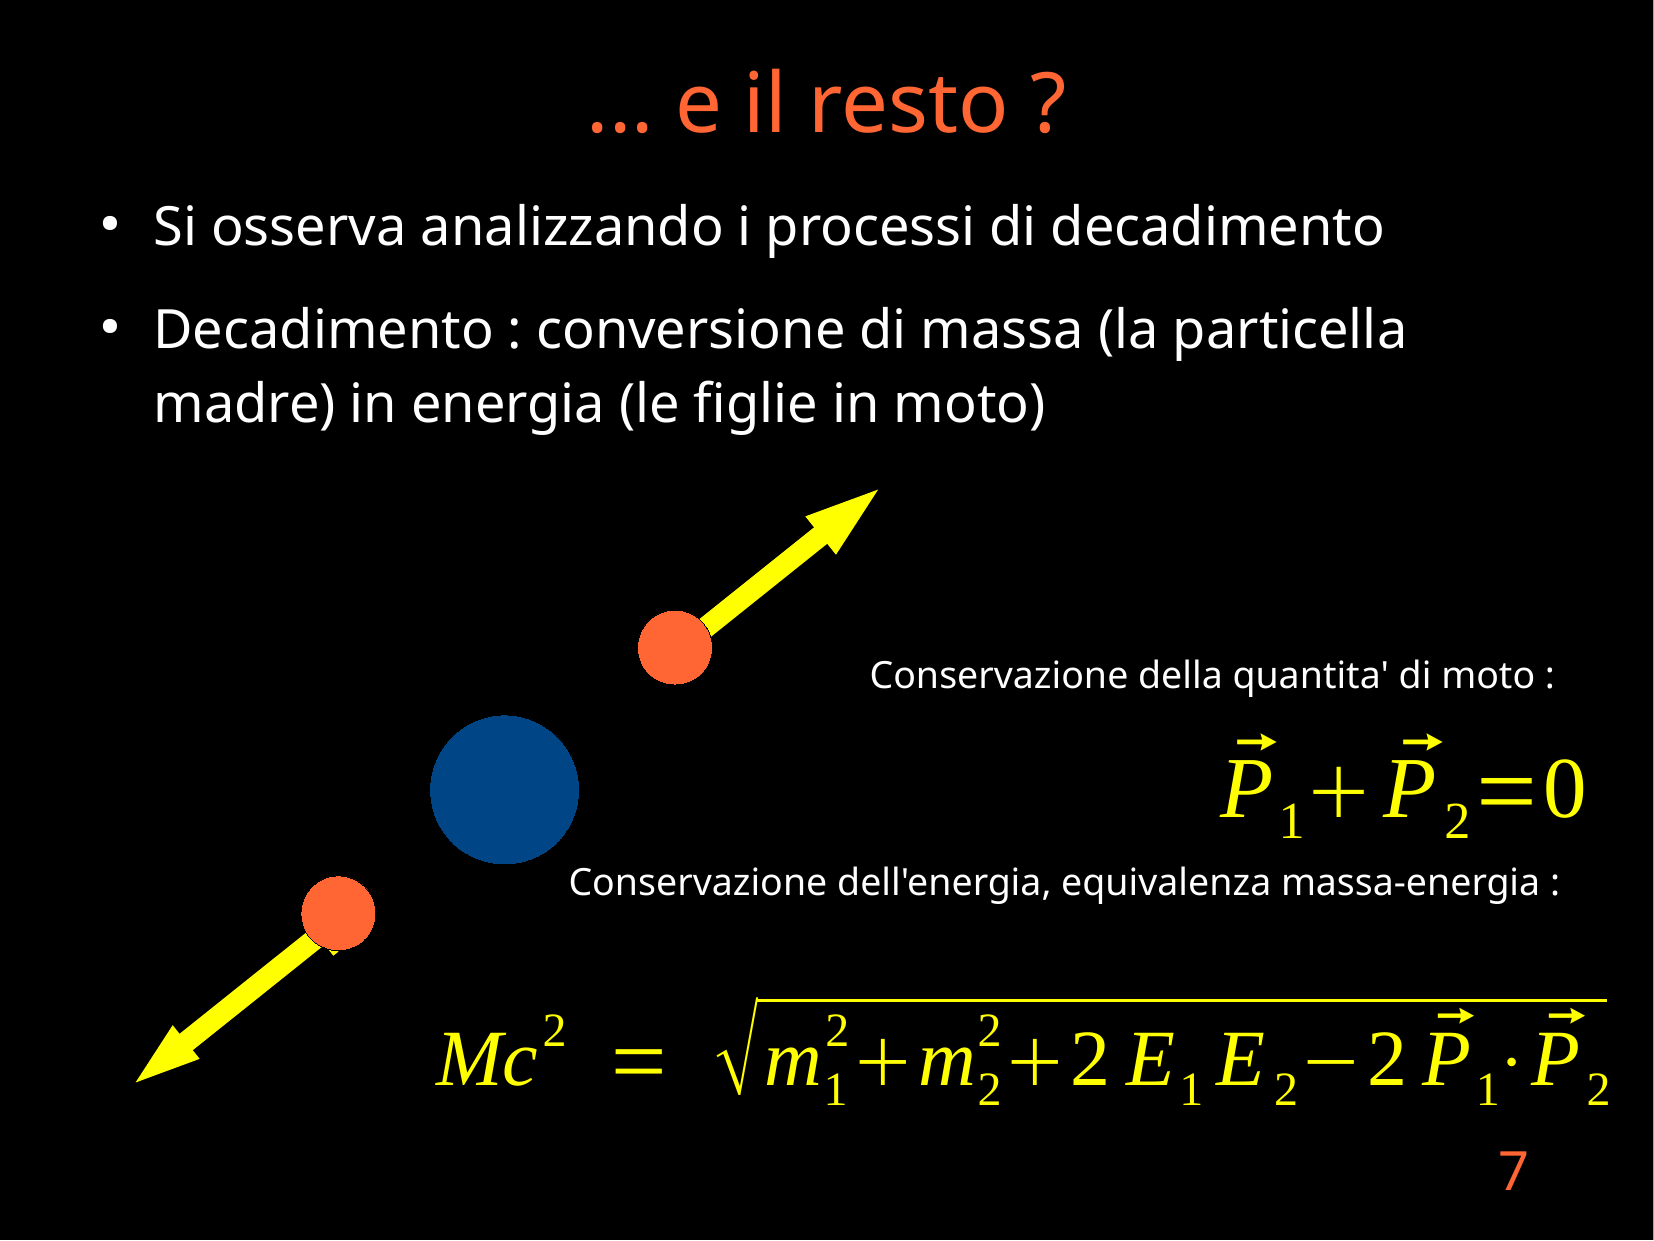

# ... e il resto ?
Si osserva analizzando i processi di decadimento
Decadimento : conversione di massa (la particella madre) in energia (le figlie in moto)
Conservazione della quantita' di moto :
Conservazione dell'energia, equivalenza massa-energia :